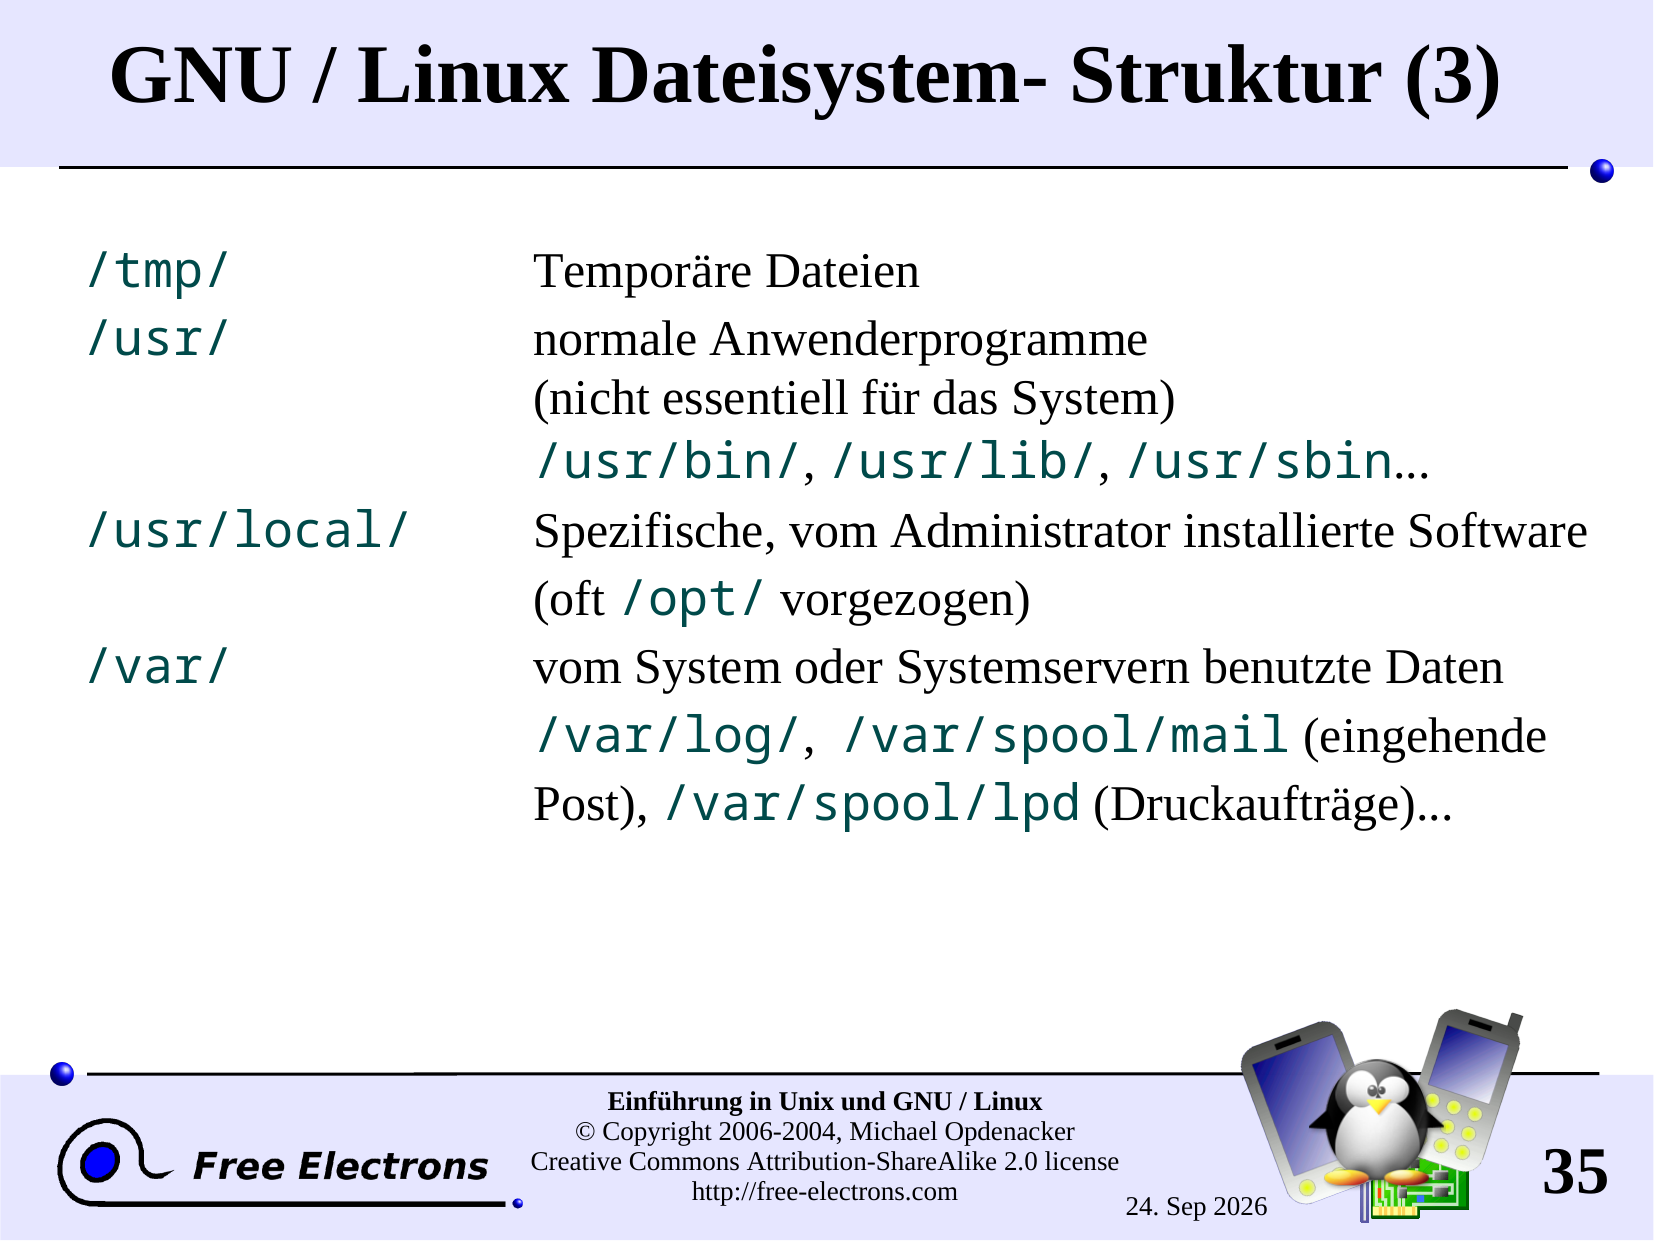

# GNU / Linux Dateisystem- Struktur (3)
/tmp/				Temporäre Dateien
/usr/				normale Anwenderprogramme
						(nicht essentiell für das System)
						/usr/bin/, /usr/lib/, /usr/sbin...
/usr/local/		Spezifische, vom Administrator installierte Software
						(oft /opt/ vorgezogen)
/var/				vom System oder Systemservern benutzte Daten
						/var/log/, /var/spool/mail (eingehende 							Post), /var/spool/lpd (Druckaufträge)...